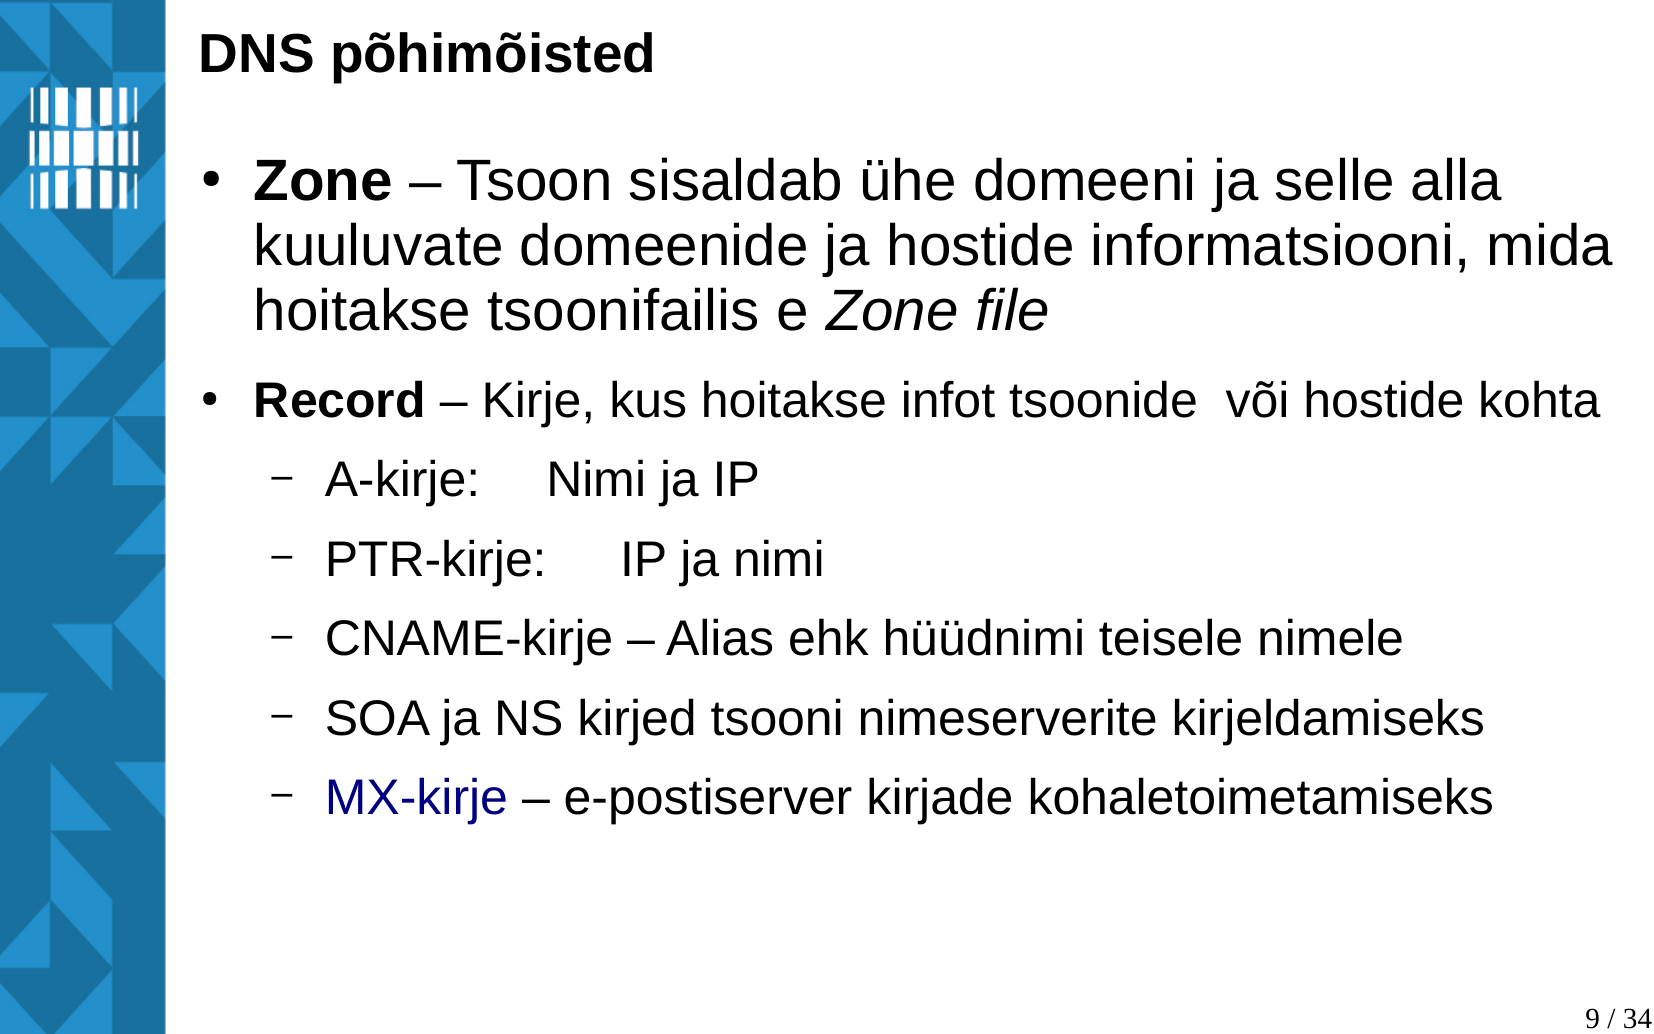

# DNS põhimõisted
Zone – Tsoon sisaldab ühe domeeni ja selle alla kuuluvate domeenide ja hostide informatsiooni, mida hoitakse tsoonifailis e Zone file
Record – Kirje, kus hoitakse infot tsoonide või hostide kohta
A-kirje:	Nimi ja IP
PTR-kirje:	IP ja nimi
CNAME-kirje – Alias ehk hüüdnimi teisele nimele
SOA ja NS kirjed tsooni nimeserverite kirjeldamiseks
MX-kirje – e-postiserver kirjade kohaletoimetamiseks
9